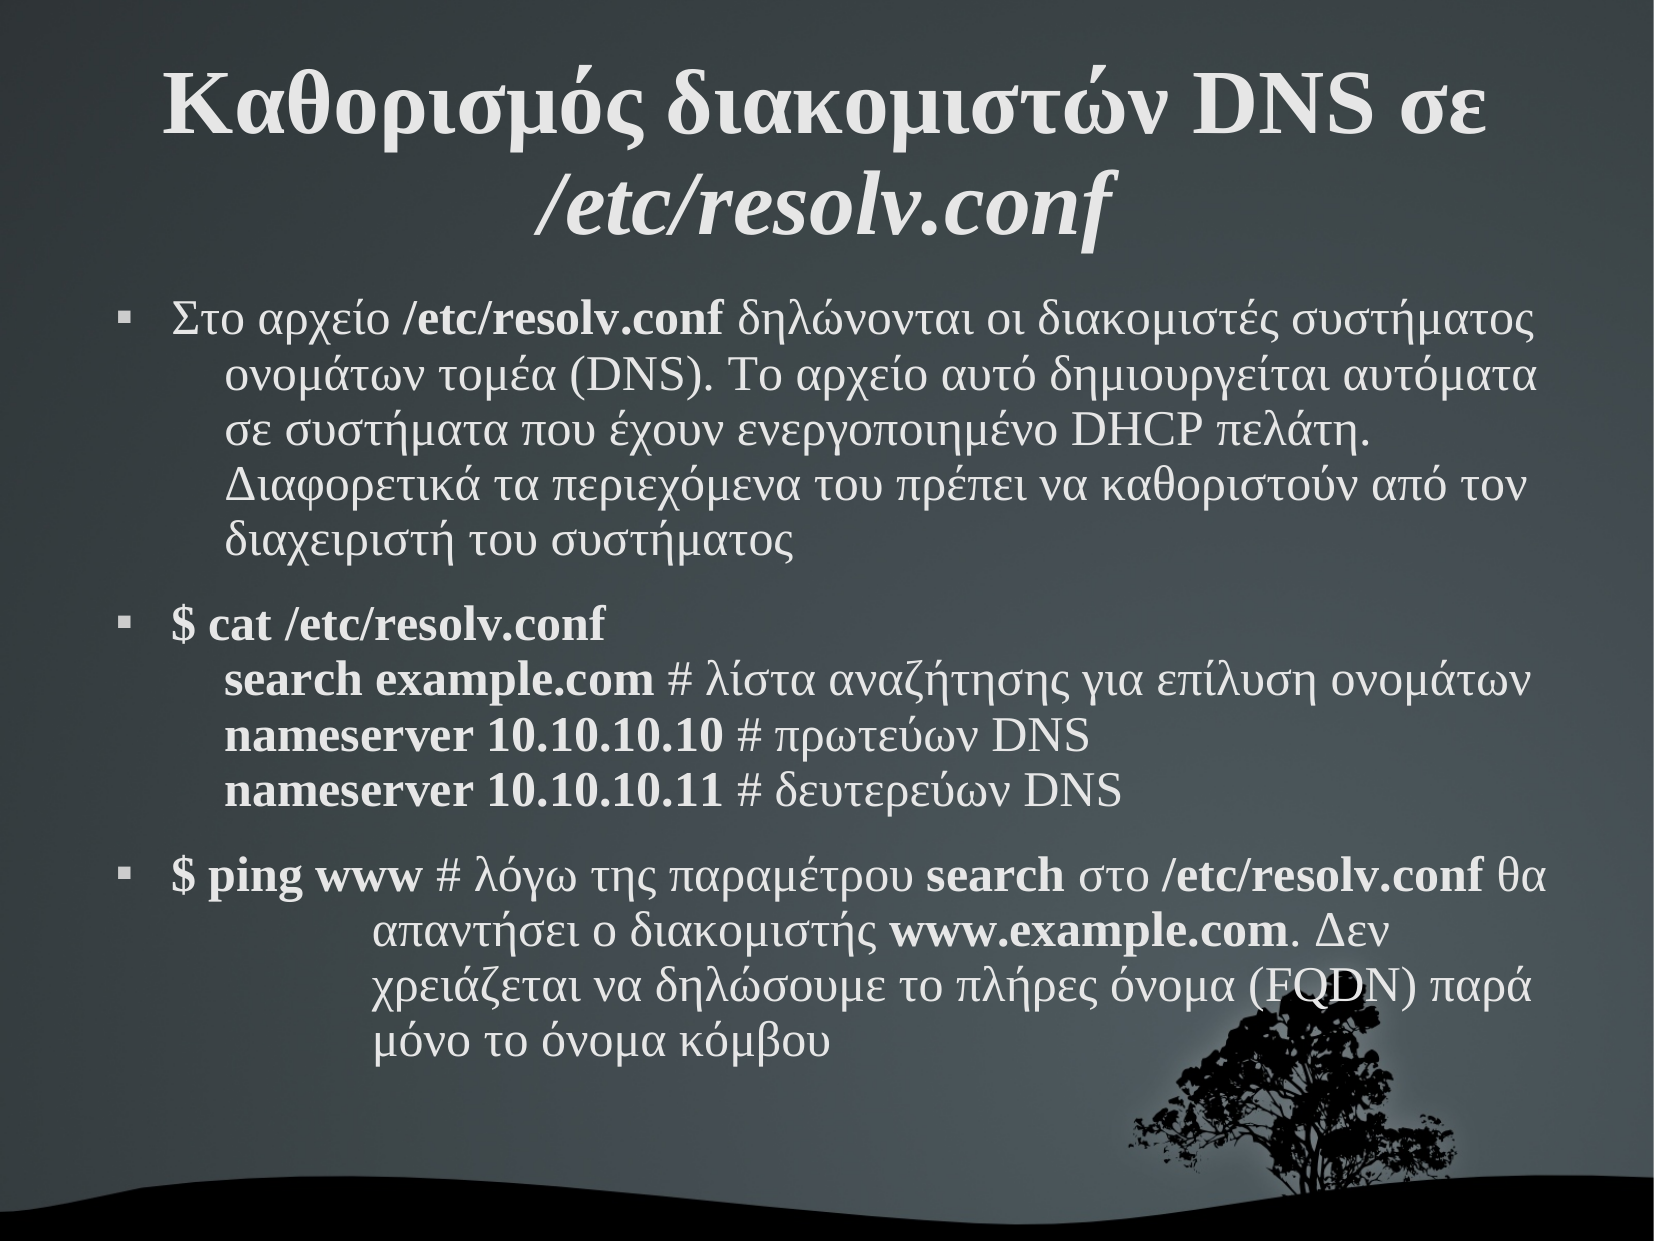

# Καθορισμός διακομιστών DNS σε /etc/resolv.conf
Στο αρχείο /etc/resolv.conf δηλώνονται οι διακομιστές συστήματος ονομάτων τομέα (DNS). Το αρχείο αυτό δημιουργείται αυτόματα σε συστήματα που έχουν ενεργοποιημένο DHCP πελάτη. Διαφορετικά τα περιεχόμενα του πρέπει να καθοριστούν από τον διαχειριστή του συστήματος
$ cat /etc/resolv.conf
search example.com # λίστα αναζήτησης για επίλυση ονομάτων
nameserver 10.10.10.10 # πρωτεύων DNS
nameserver 10.10.10.11 # δευτερεύων DNS
$ ping www # λόγω της παραμέτρου search στο /etc/resolv.conf θα 		απαντήσει ο διακομιστής www.example.com. Δεν 					χρειάζεται να δηλώσουμε το πλήρες όνομα (FQDN) παρά 			μόνο το όνομα κόμβου